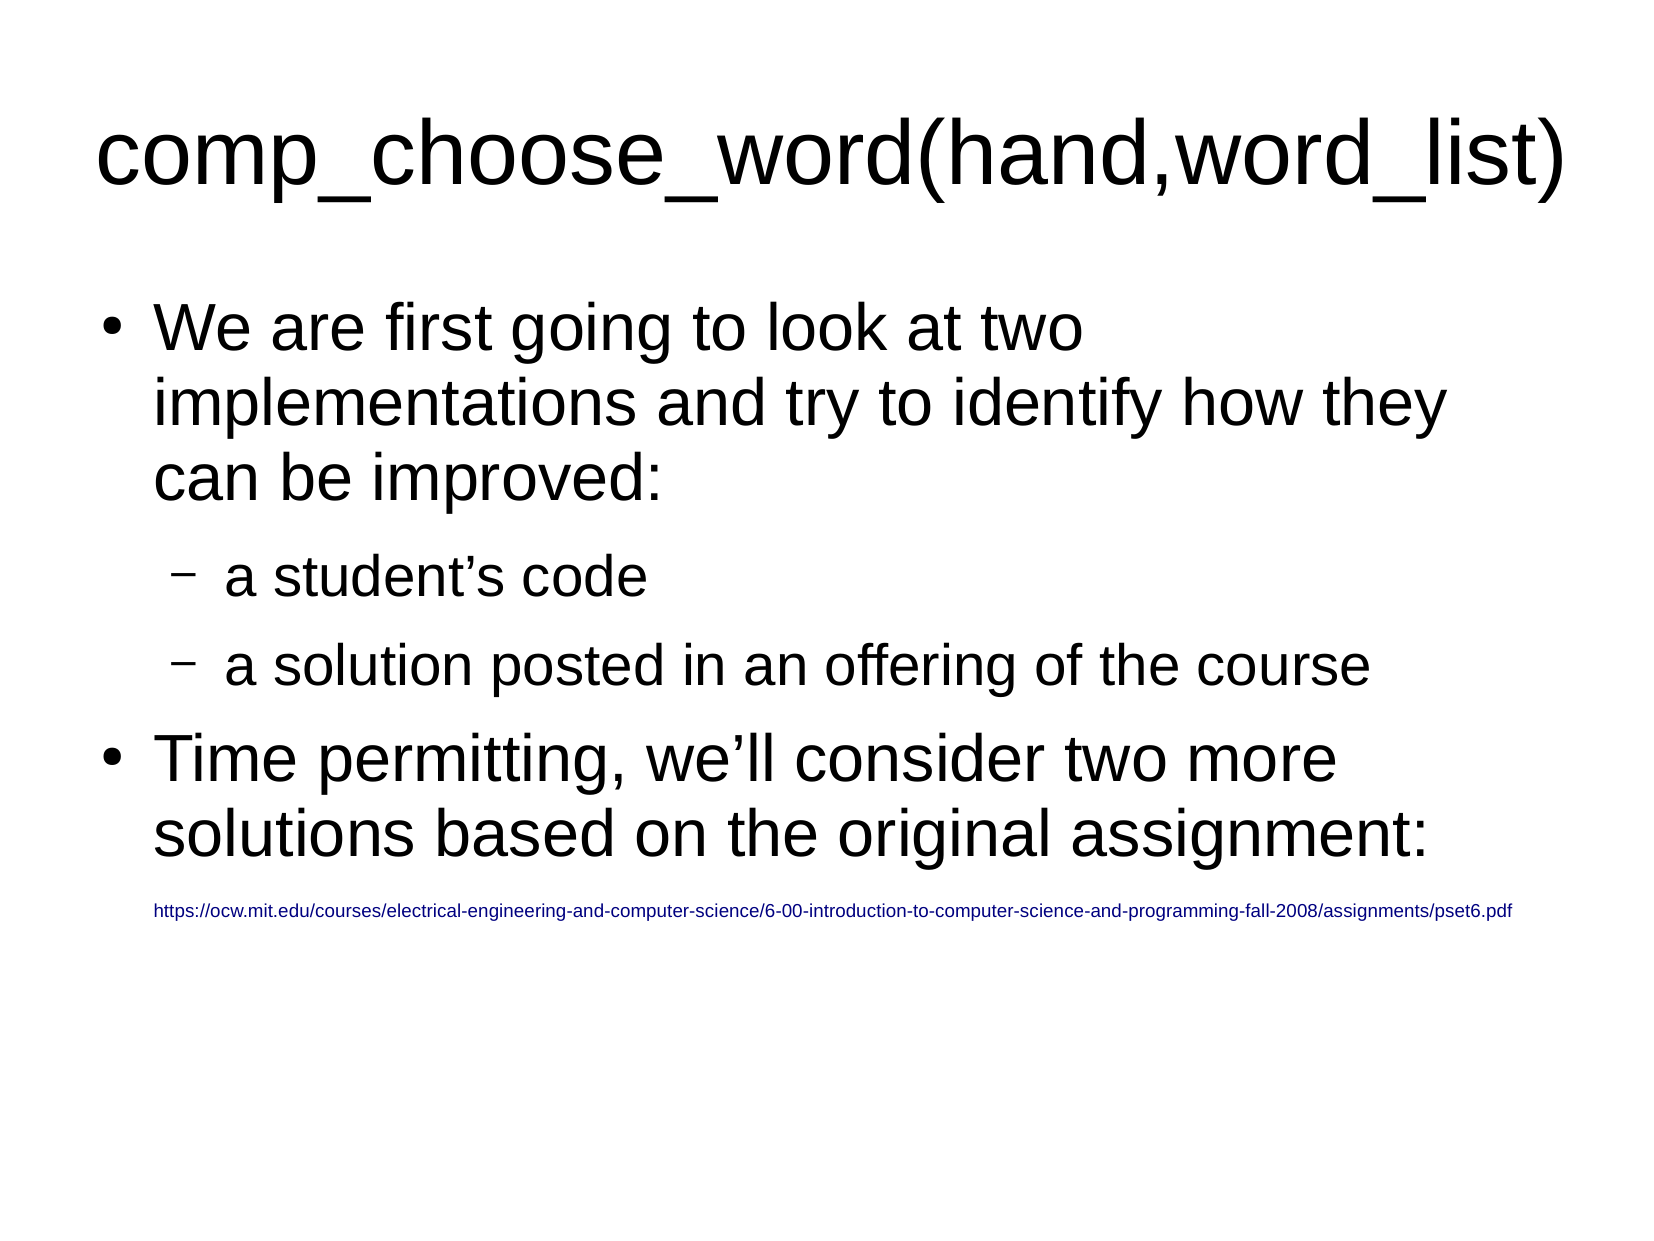

comp_choose_word(hand,word_list)
# We are first going to look at two implementations and try to identify how they can be improved:
a student’s code
a solution posted in an offering of the course
Time permitting, we’ll consider two more solutions based on the original assignment:
https://ocw.mit.edu/courses/electrical-engineering-and-computer-science/6-00-introduction-to-computer-science-and-programming-fall-2008/assignments/pset6.pdf